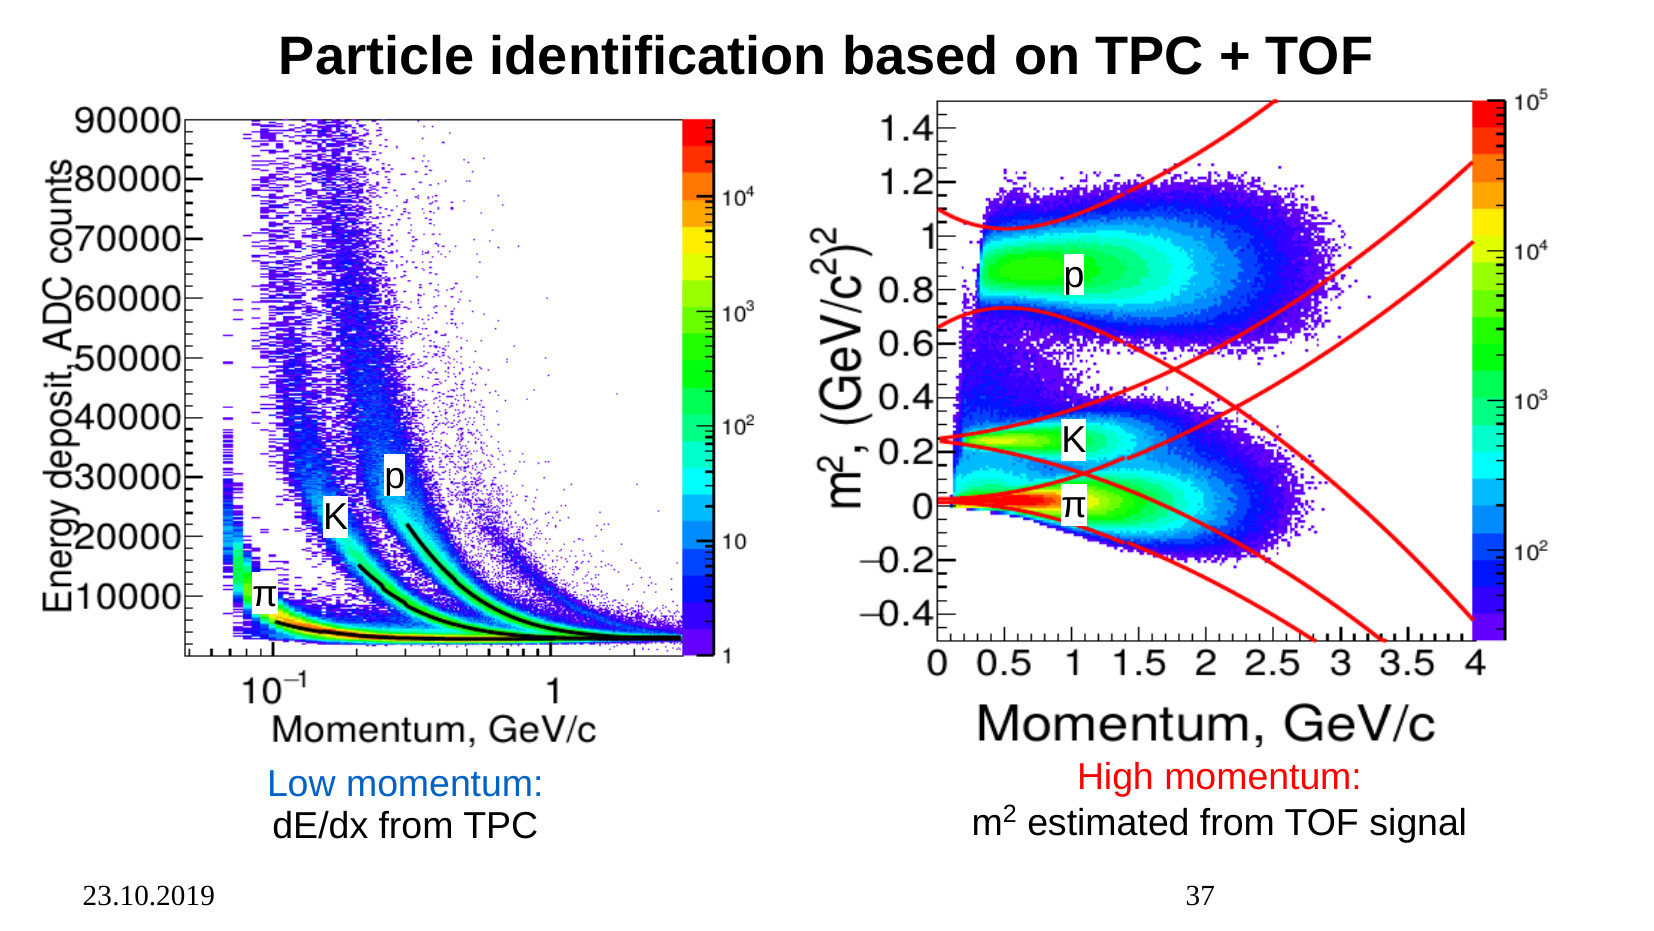

# Particle identification based on TPC + TOF
p
K
p
π
K
π
High momentum:
m2 estimated from TOF signal
Low momentum:
dE/dx from TPC
23.10.2019